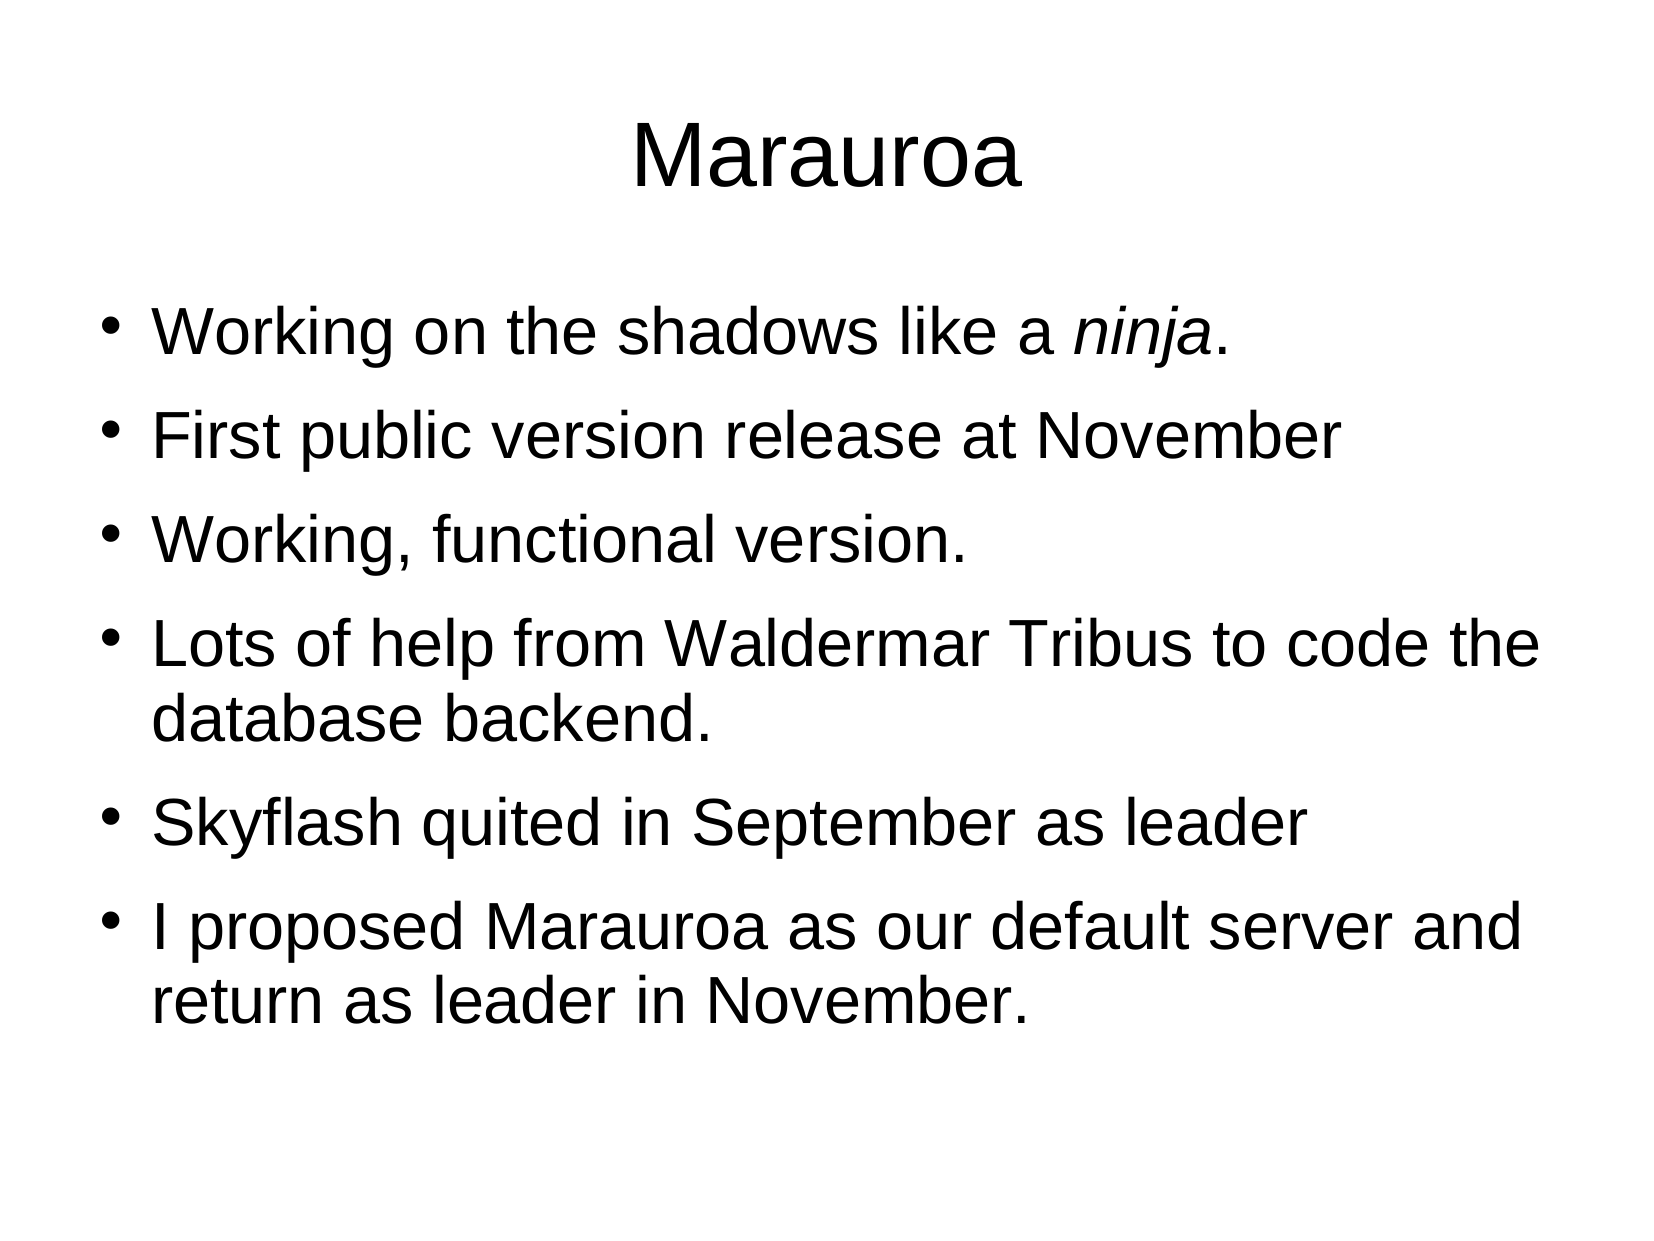

# Marauroa
Working on the shadows like a ninja.
First public version release at November
Working, functional version.
Lots of help from Waldermar Tribus to code the database backend.
Skyflash quited in September as leader
I proposed Marauroa as our default server and return as leader in November.